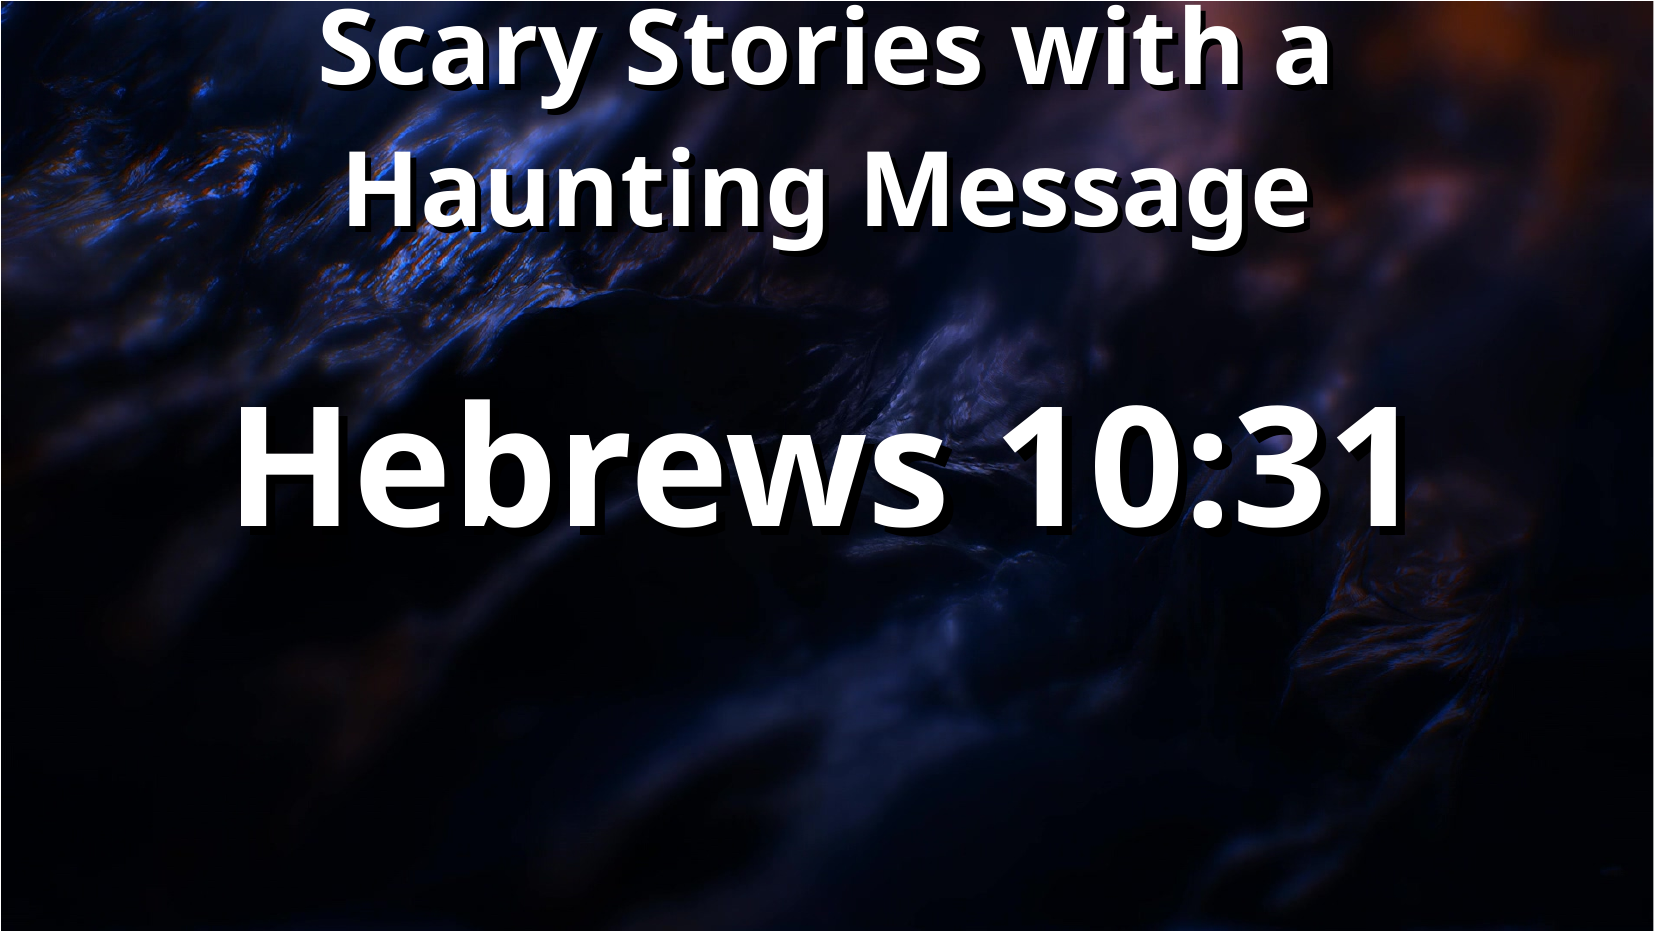

# Scary Stories with a Haunting Message
Hebrews 10:31